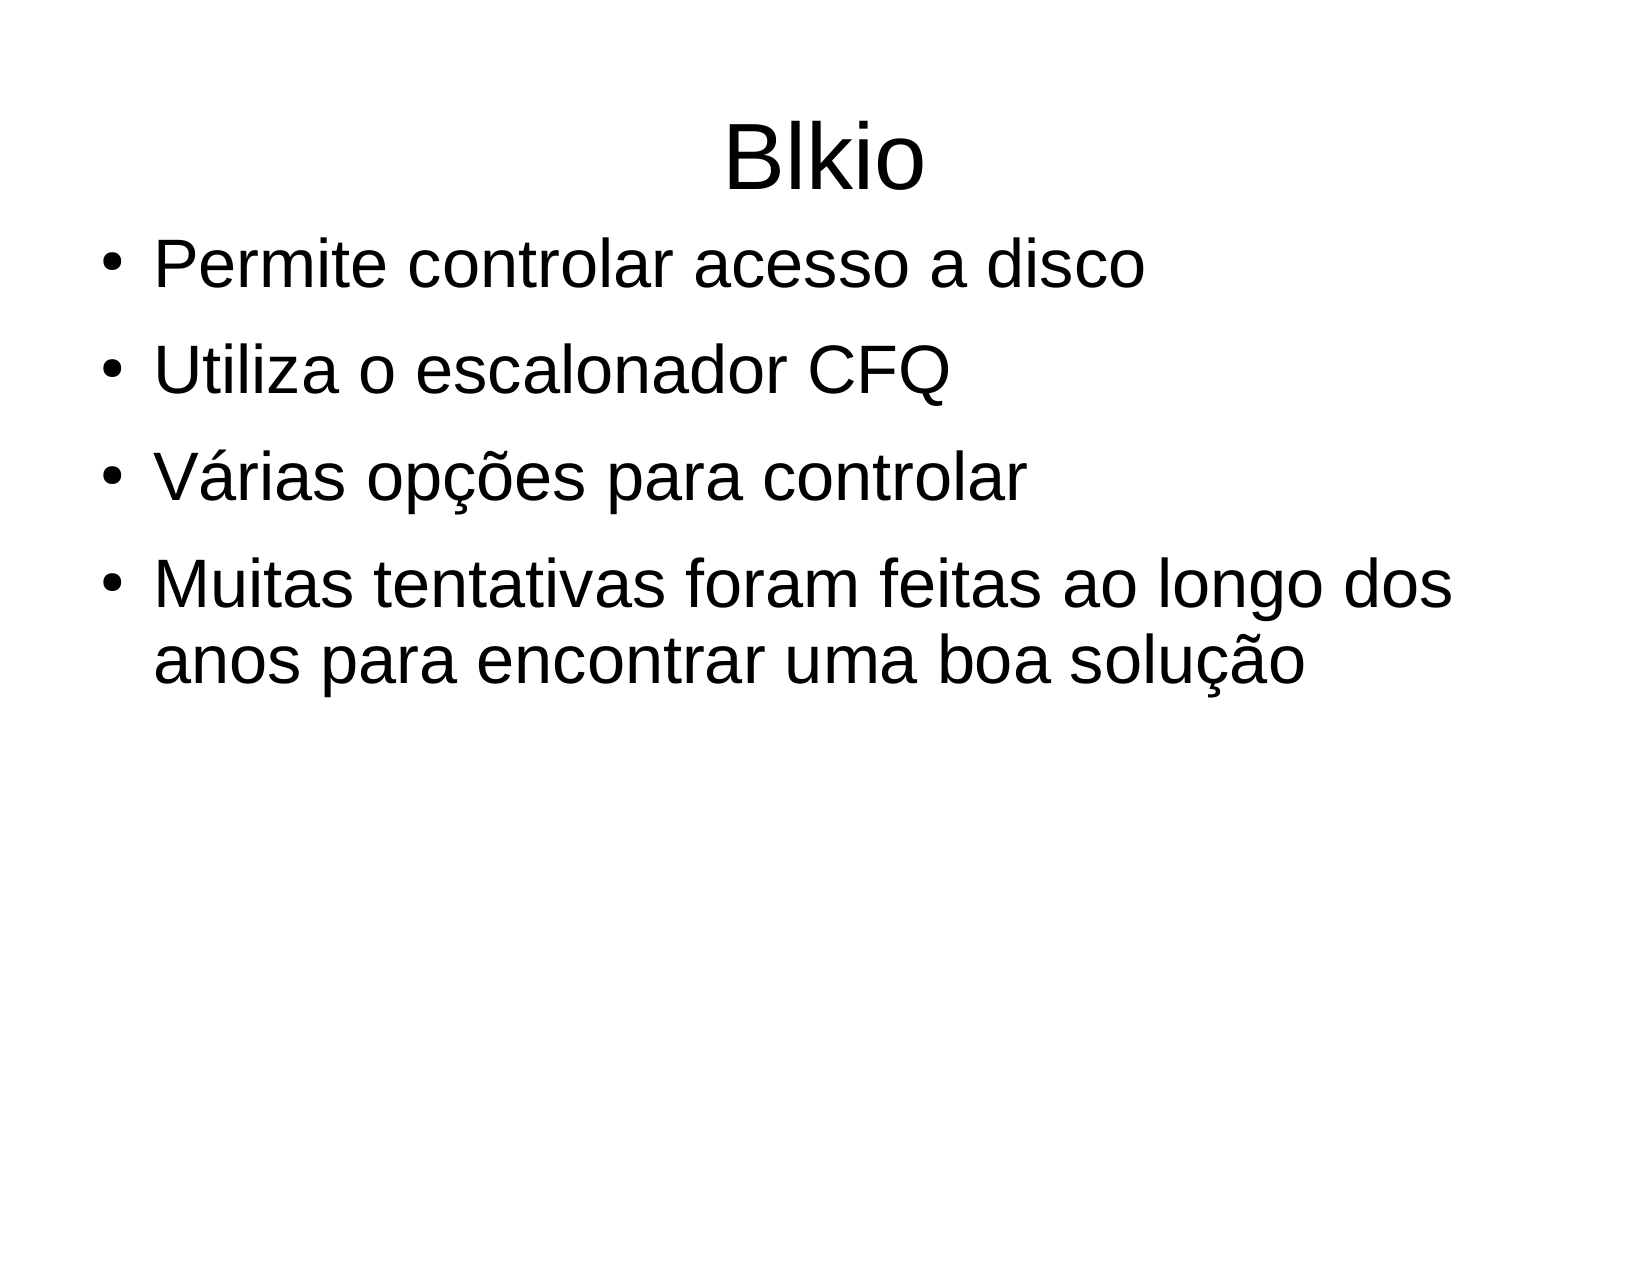

# Blkio
Permite controlar acesso a disco
Utiliza o escalonador CFQ
Várias opções para controlar
Muitas tentativas foram feitas ao longo dos anos para encontrar uma boa solução